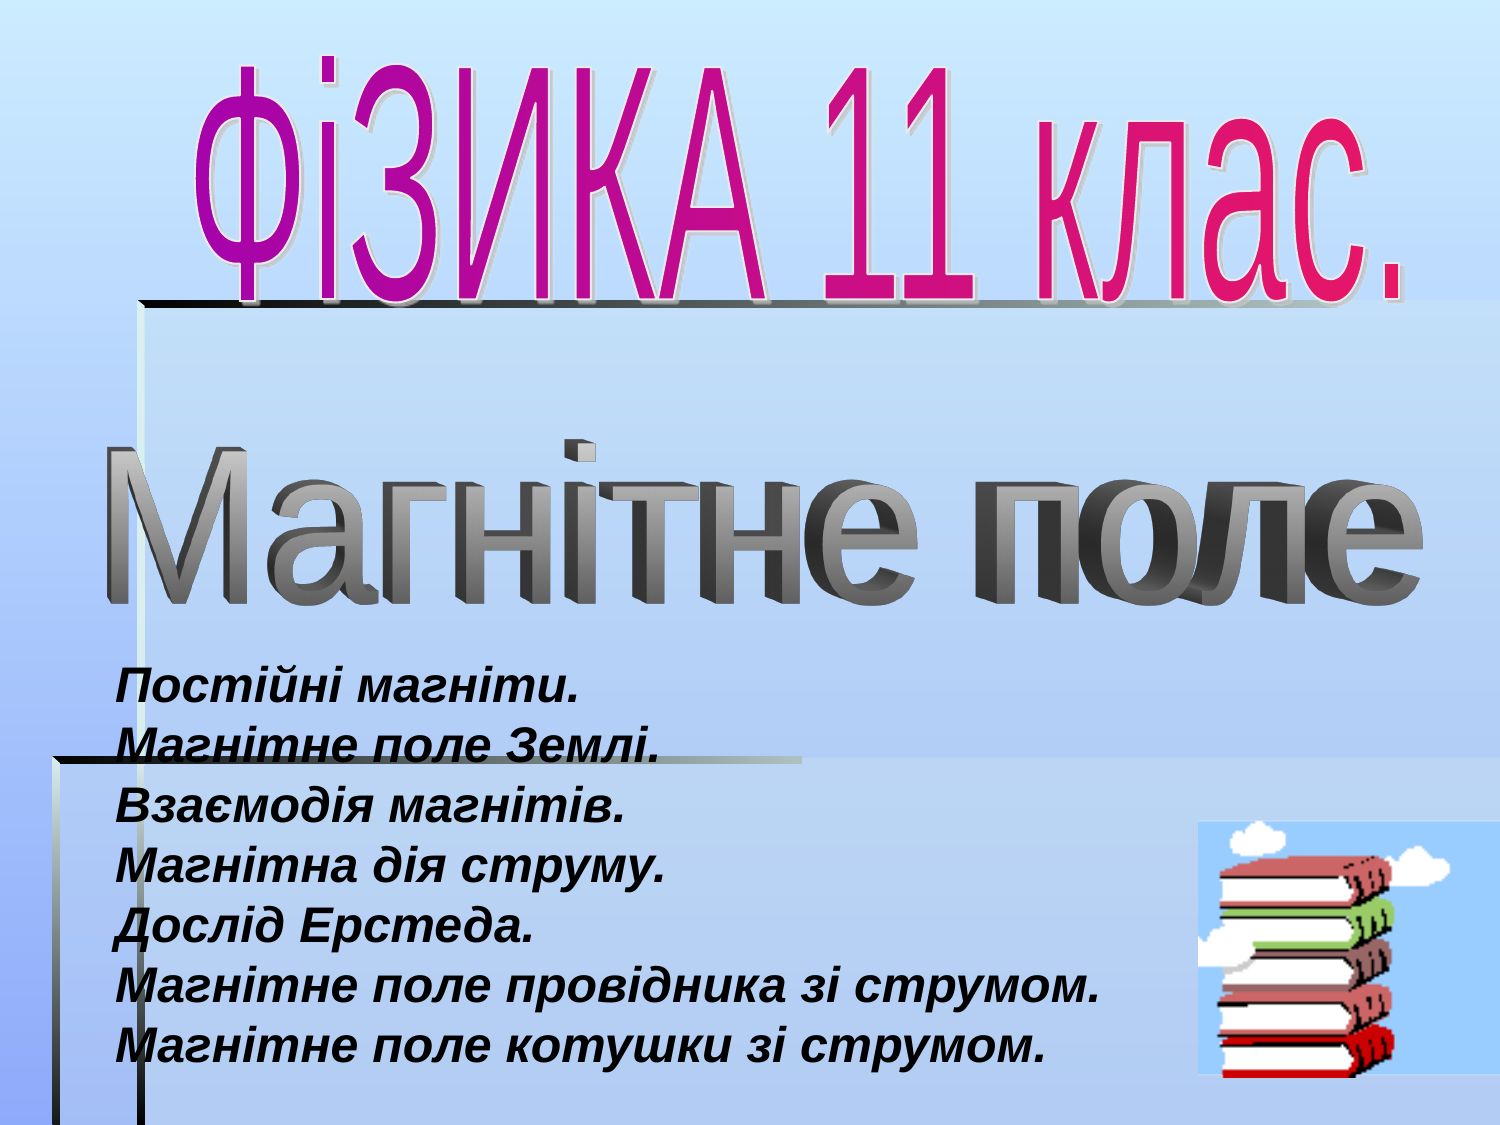

ФіЗИКА 11 клас.
Магнітне поле
Постійні магніти.
Магнітне поле Землі.
Взаємодія магнітів.
Магнітна дія струму.
Дослід Ерстеда.
Магнітне поле провідника зі струмом.
Магнітне поле котушки зі струмом.